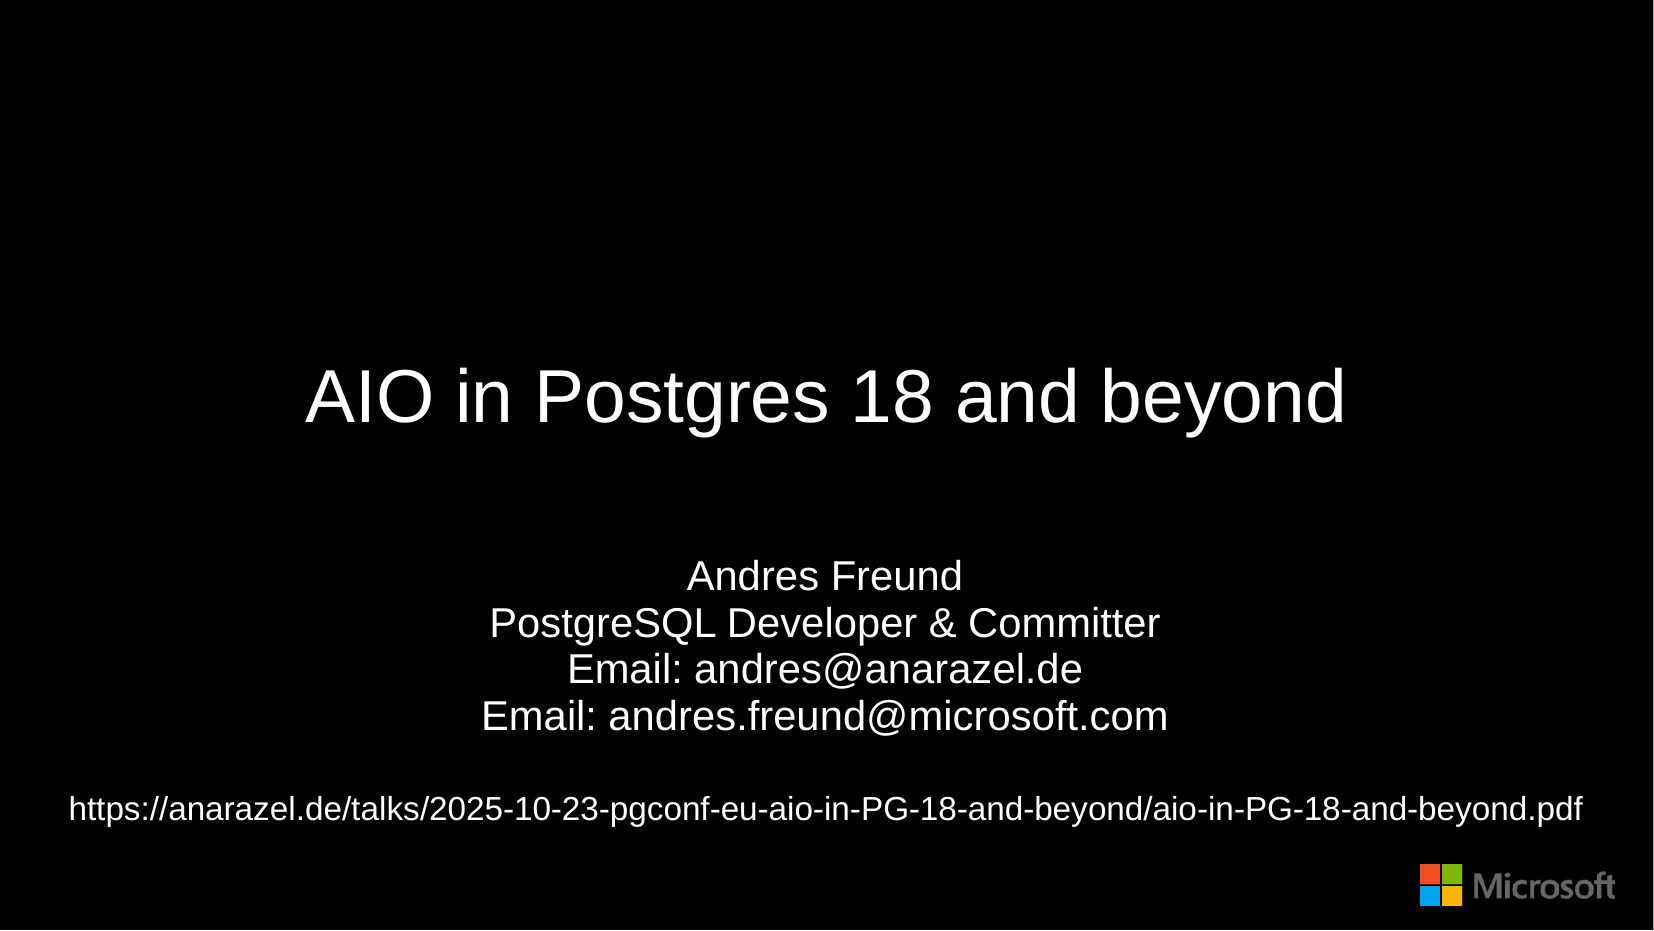

# AIO in Postgres 18 and beyond
Andres Freund
PostgreSQL Developer & Committer
Email: andres@anarazel.de
Email: andres.freund@microsoft.com
https://anarazel.de/talks/2025-10-23-pgconf-eu-aio-in-PG-18-and-beyond/aio-in-PG-18-and-beyond.pdf